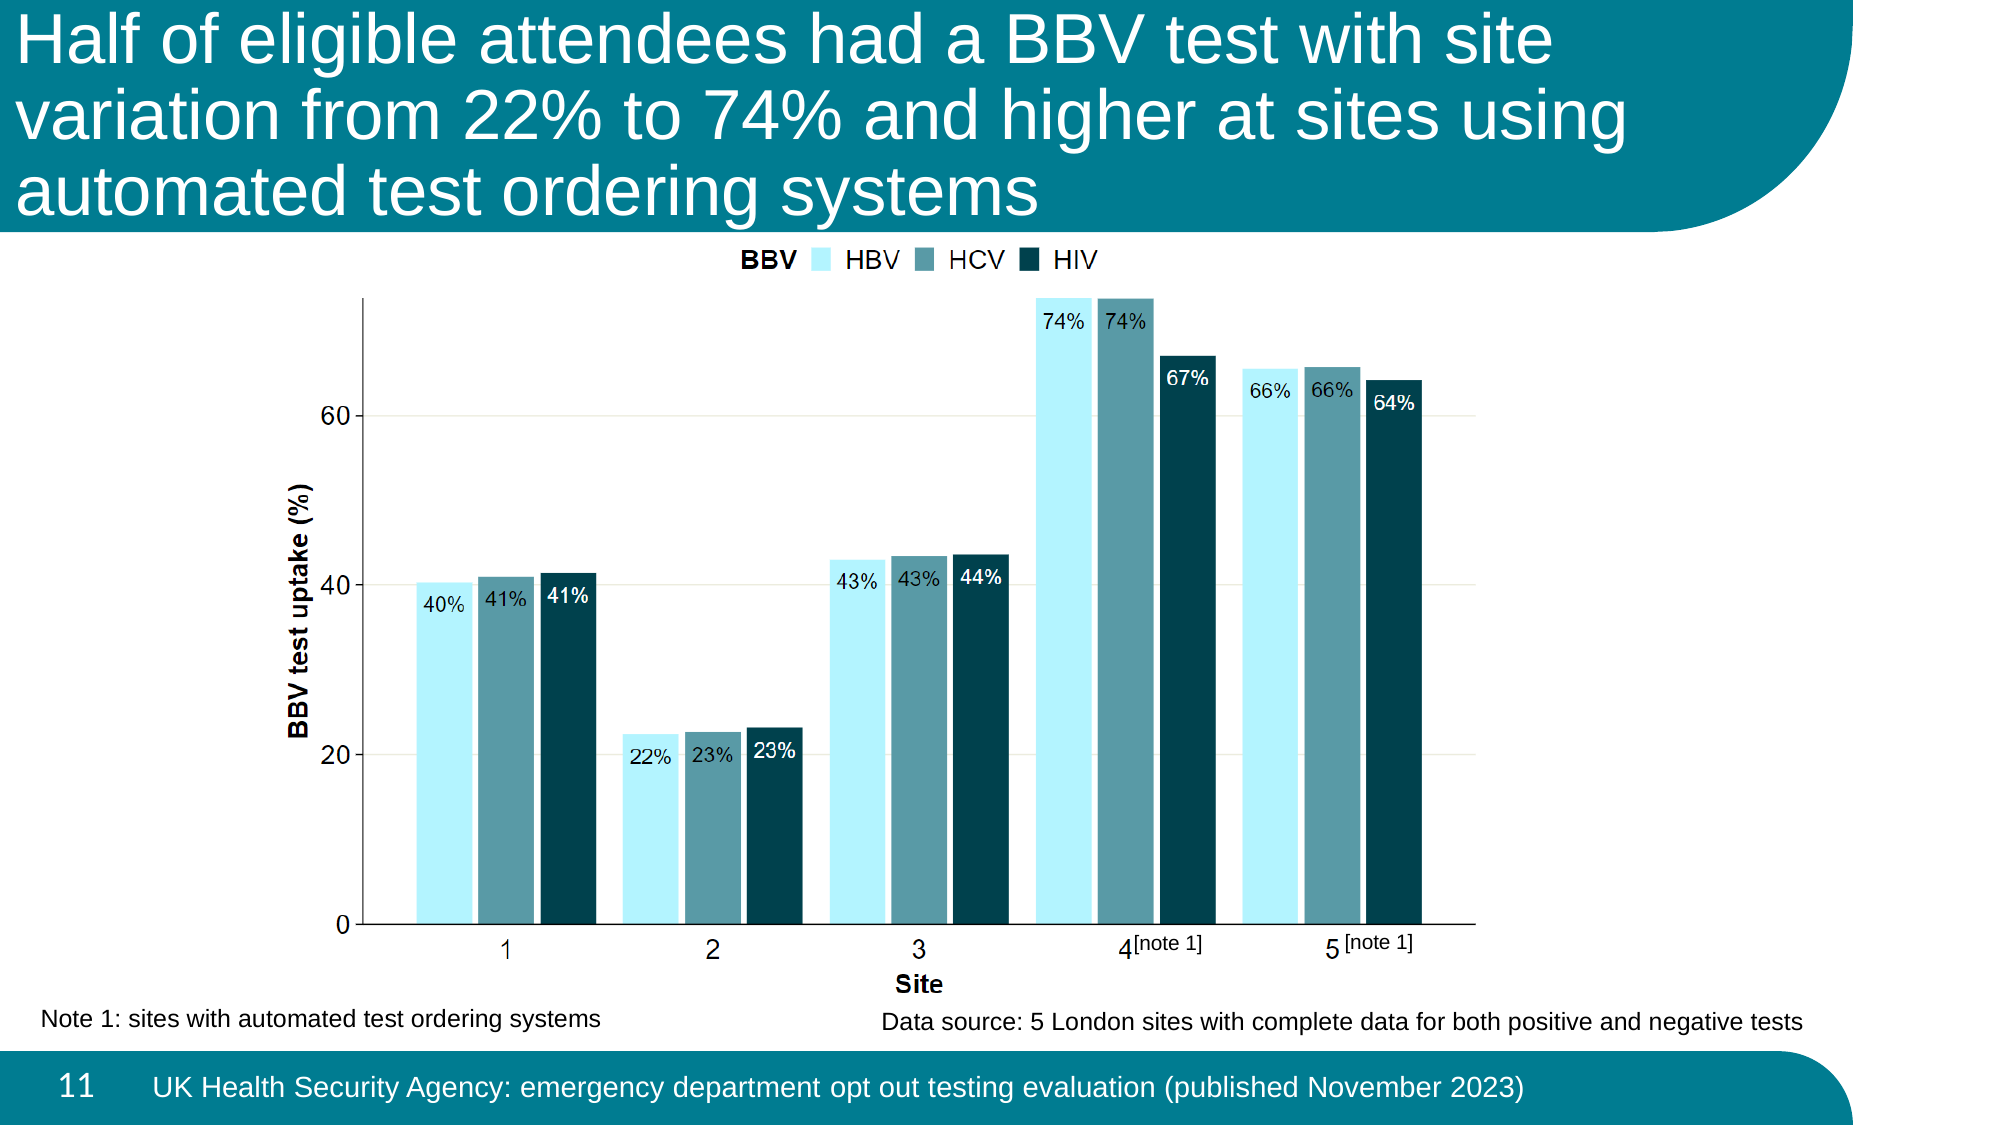

# Half of eligible attendees had a BBV test with site variation from 22% to 74% and higher at sites using automated test ordering systems
[note 1]
[note 1]
Note 1: sites with automated test ordering systems
Data source: 5 London sites with complete data for both positive and negative tests
9
UK Health Security Agency: emergency department opt out testing evaluation (published November 2023)